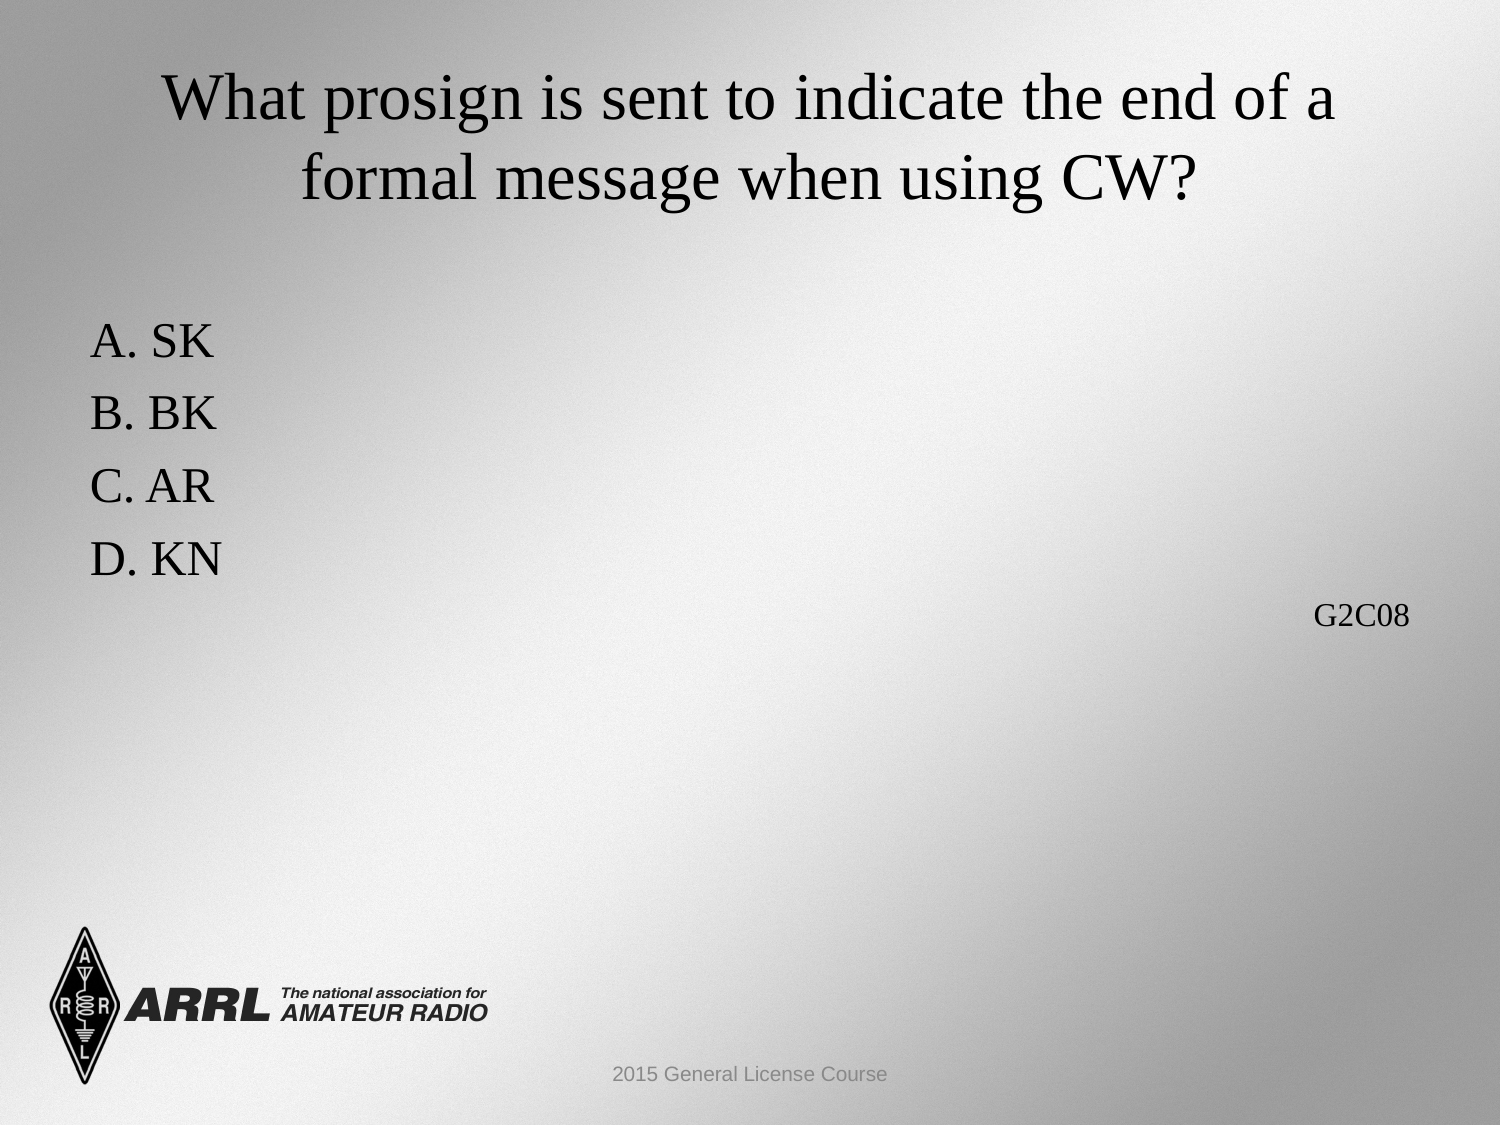

# What prosign is sent to indicate the end of a formal message when using CW?
A. SK
B. BK
C. AR
D. KN
 G2C08
2015 General License Course